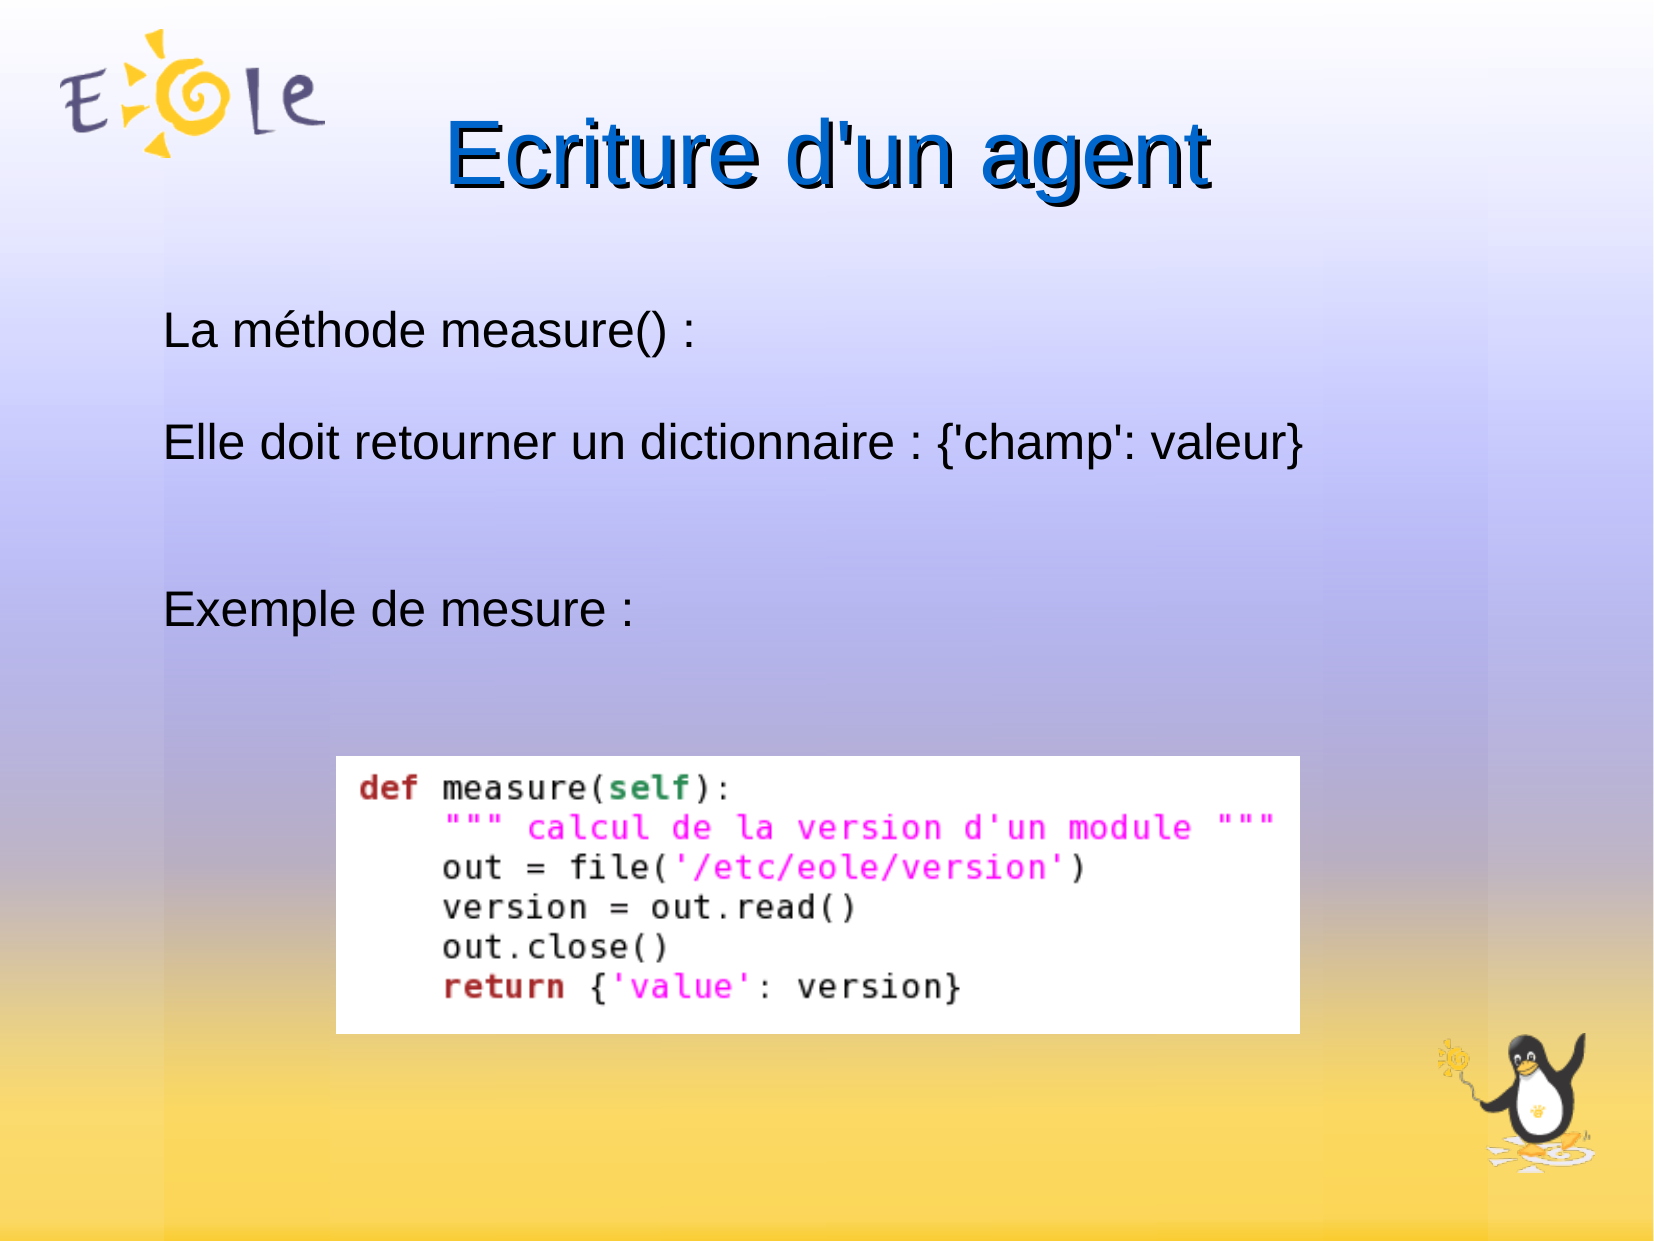

# Ecriture d'un agent
La méthode measure() :
Elle doit retourner un dictionnaire : {'champ': valeur}
Exemple de mesure :